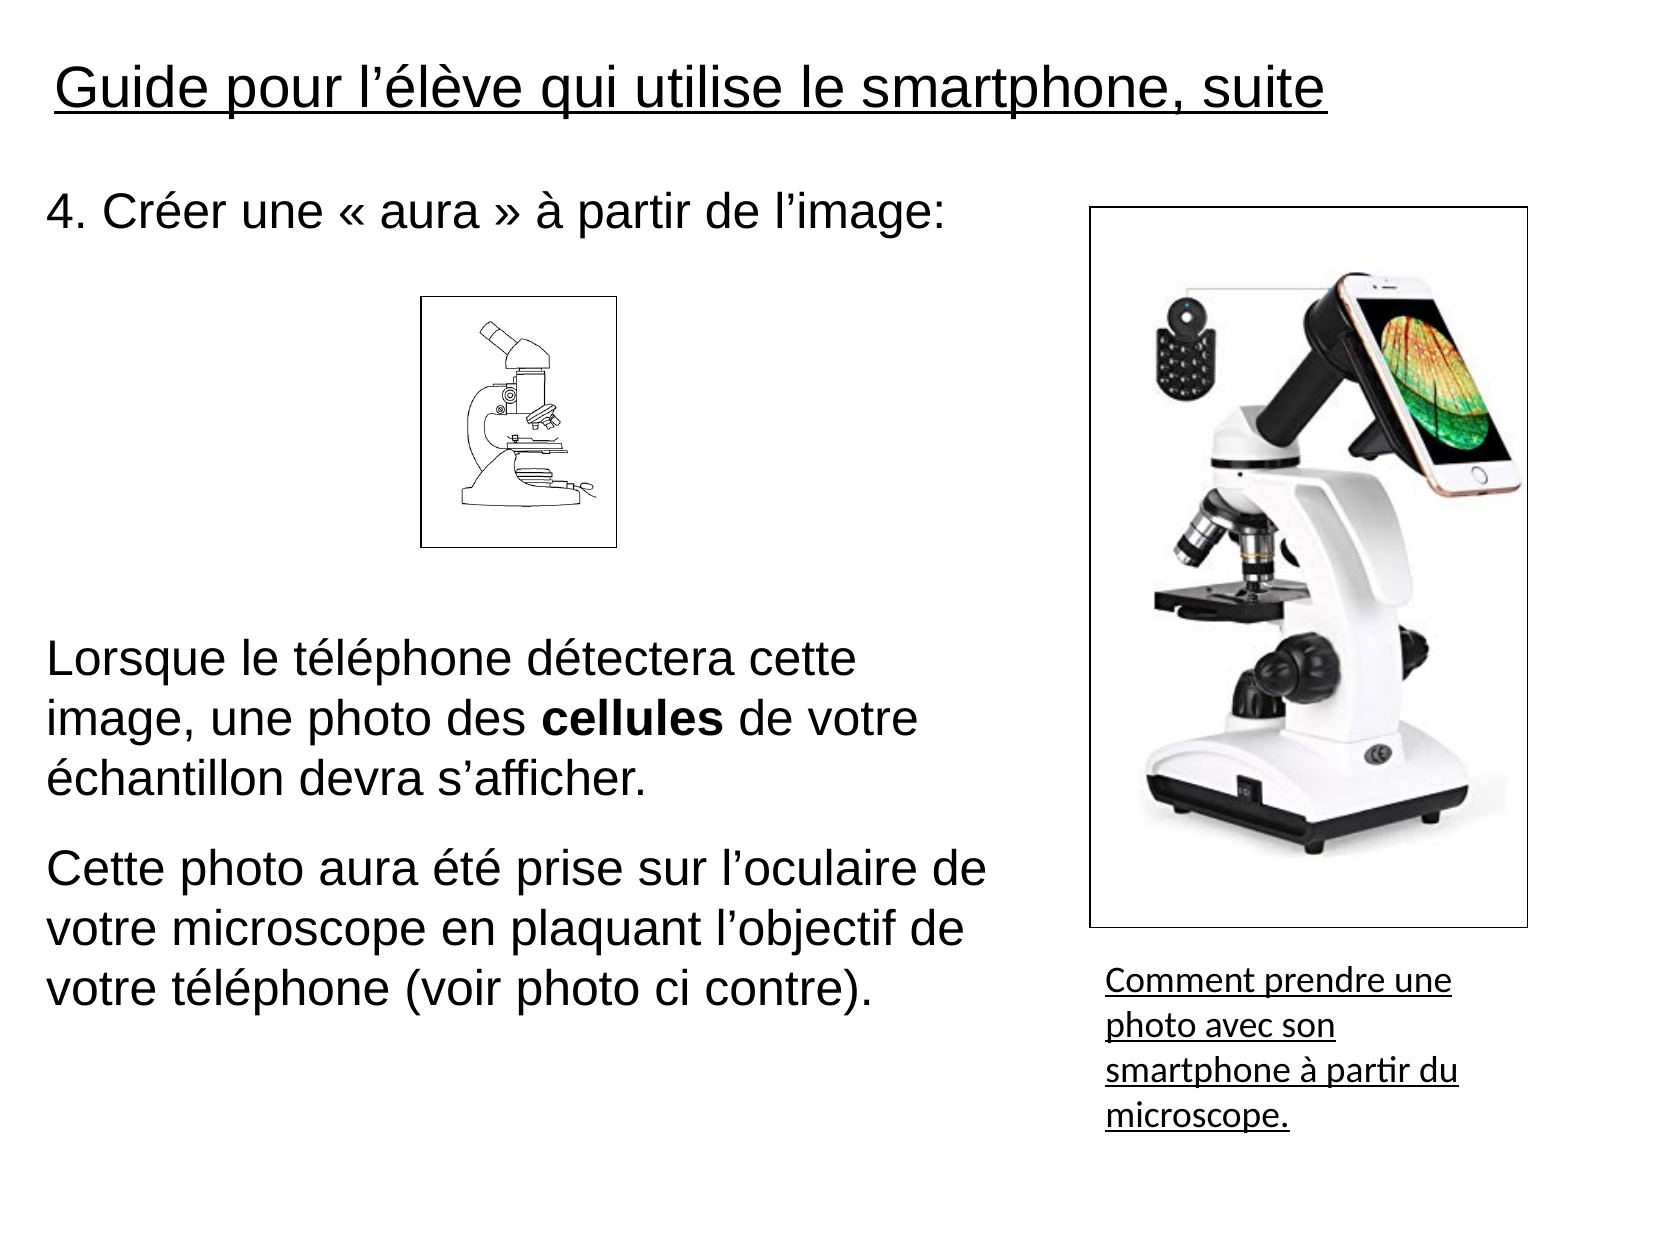

# Guide pour l’élève qui utilise le smartphone, suite
4. Créer une « aura » à partir de l’image:
Lorsque le téléphone détectera cette image, une photo des cellules de votre échantillon devra s’afficher.
Cette photo aura été prise sur l’oculaire de votre microscope en plaquant l’objectif de votre téléphone (voir photo ci contre).
Comment prendre une photo avec son smartphone à partir du microscope.